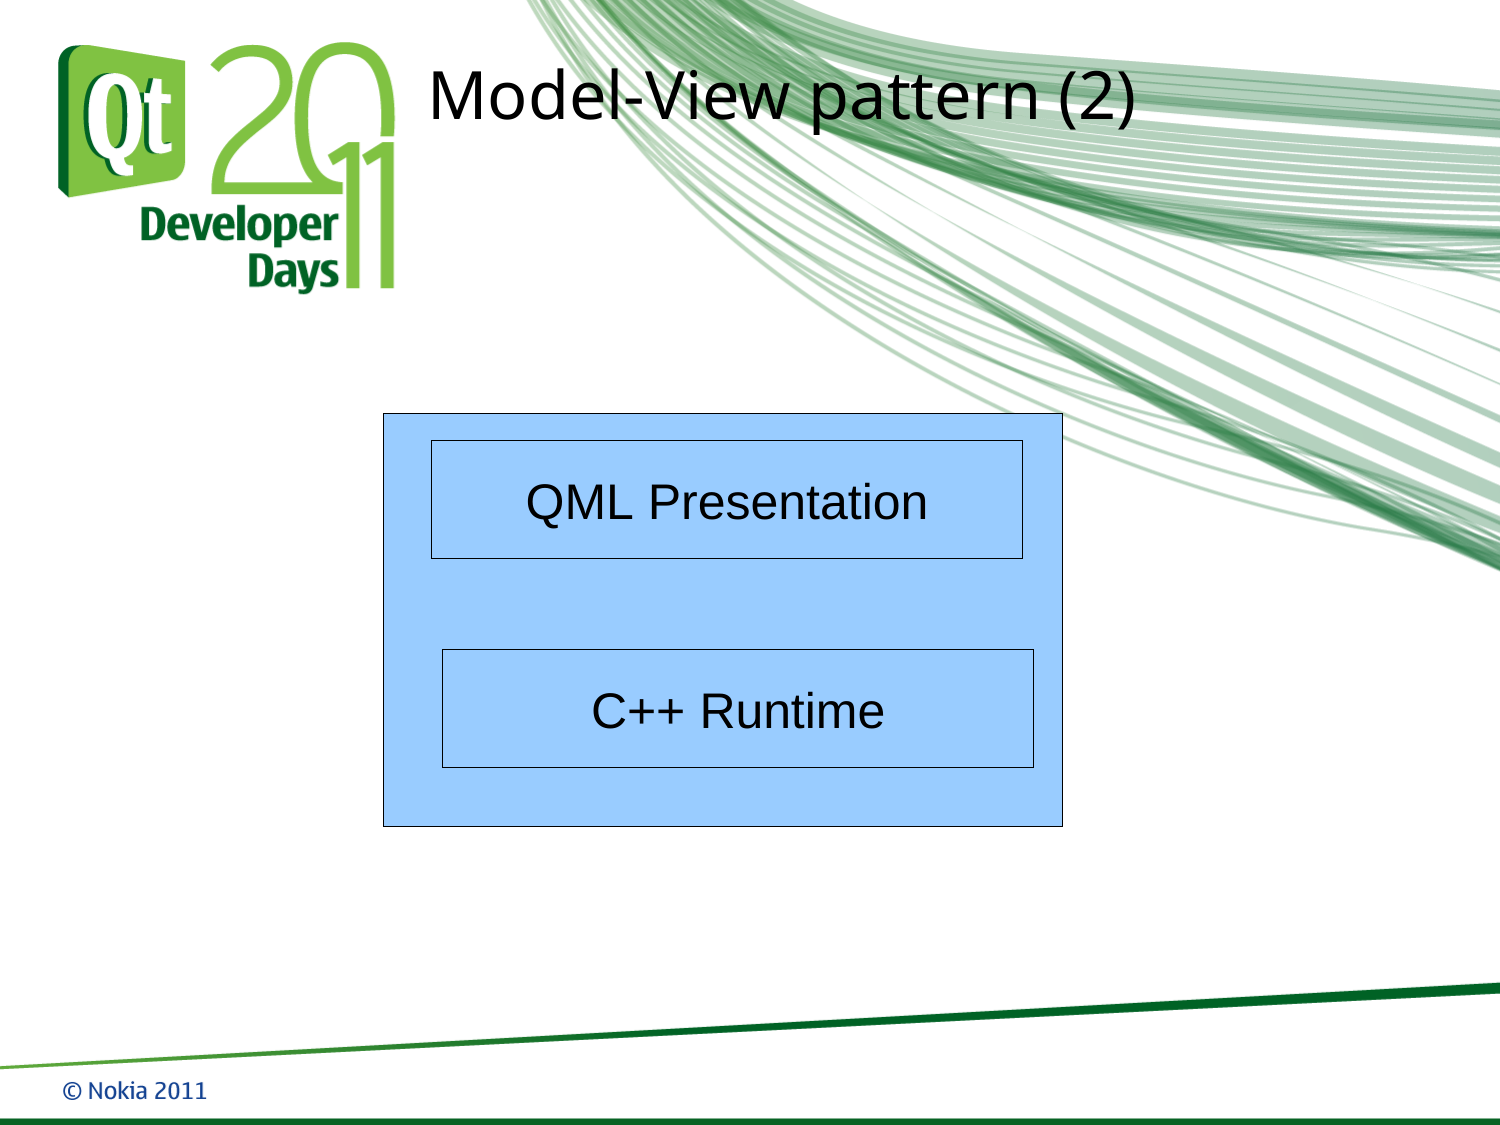

# Model-View pattern (2)
QML Presentation
C++ Runtime